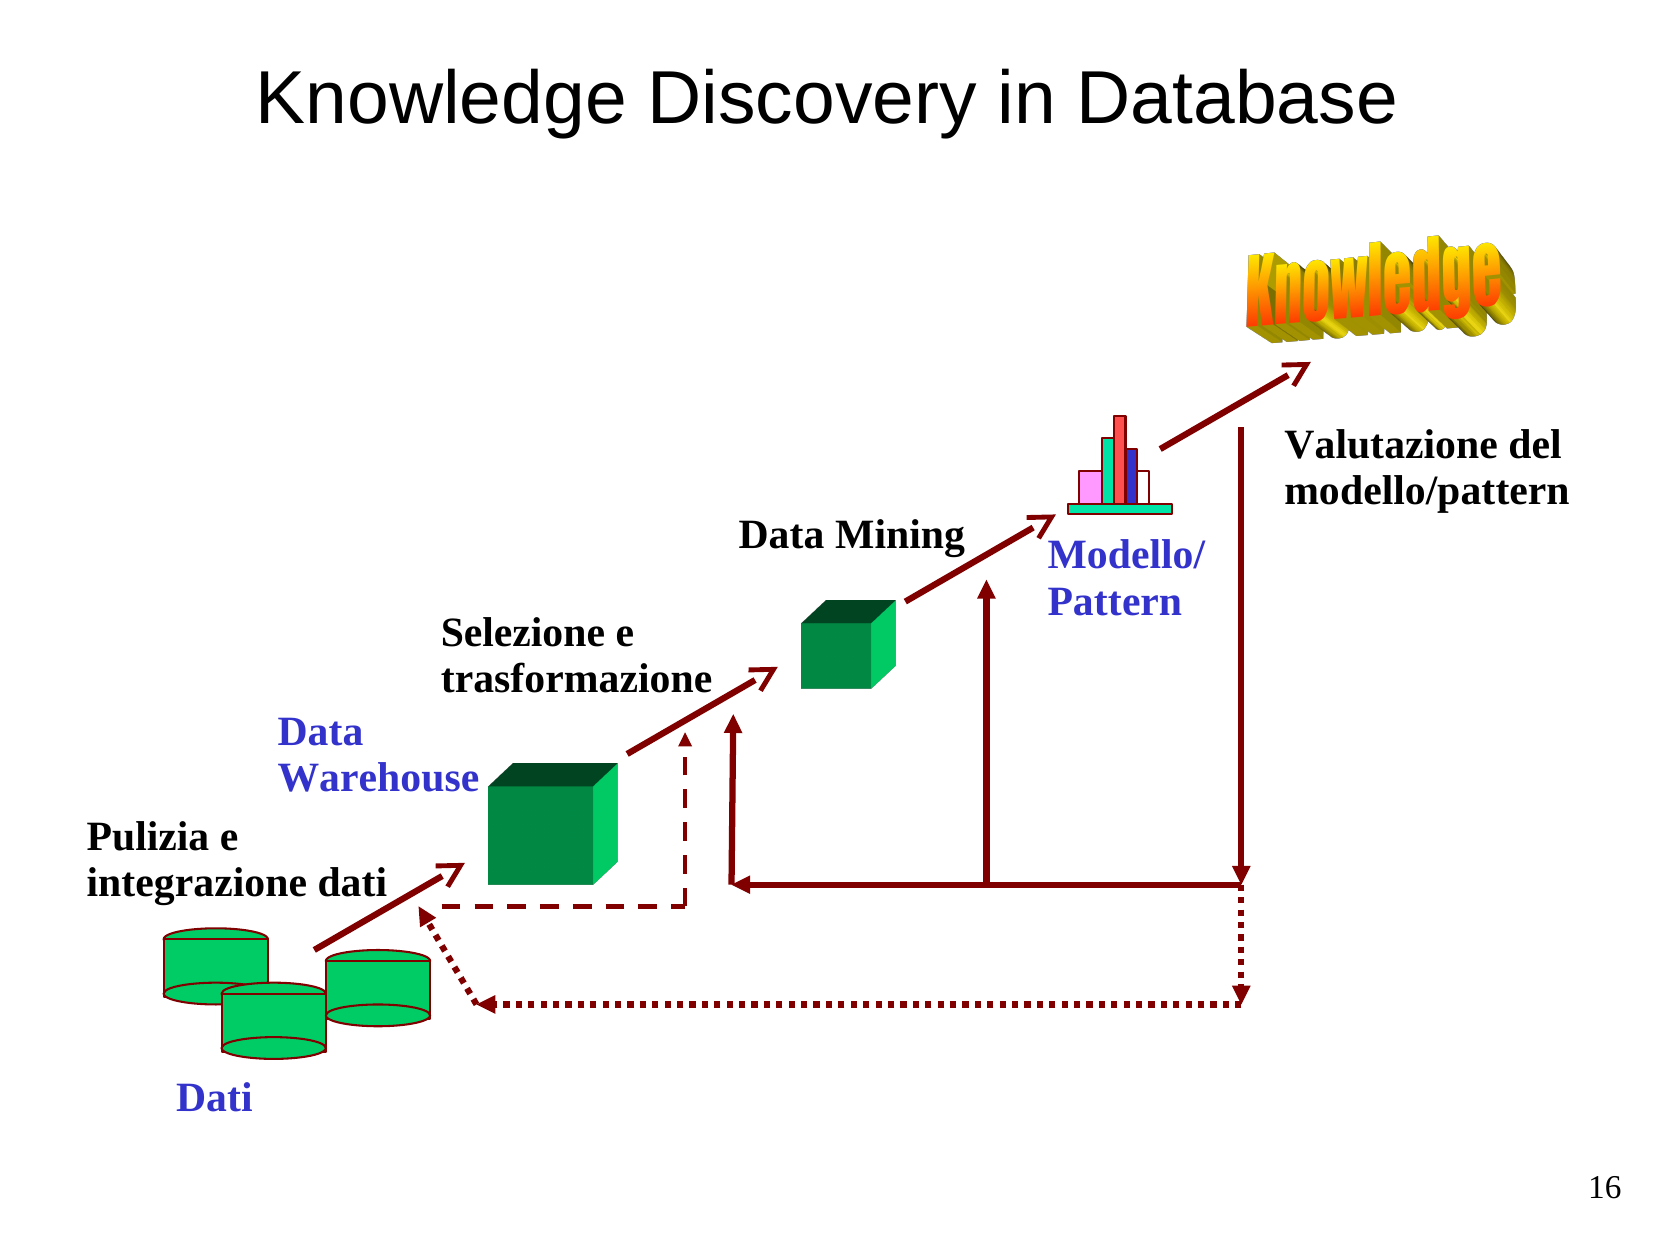

# Knowledge Discovery in Database
Valutazione del
modello/pattern
Data Mining
Modello/
Pattern
Selezione e
trasformazione
Data
Warehouse
Pulizia e
integrazione dati
Dati